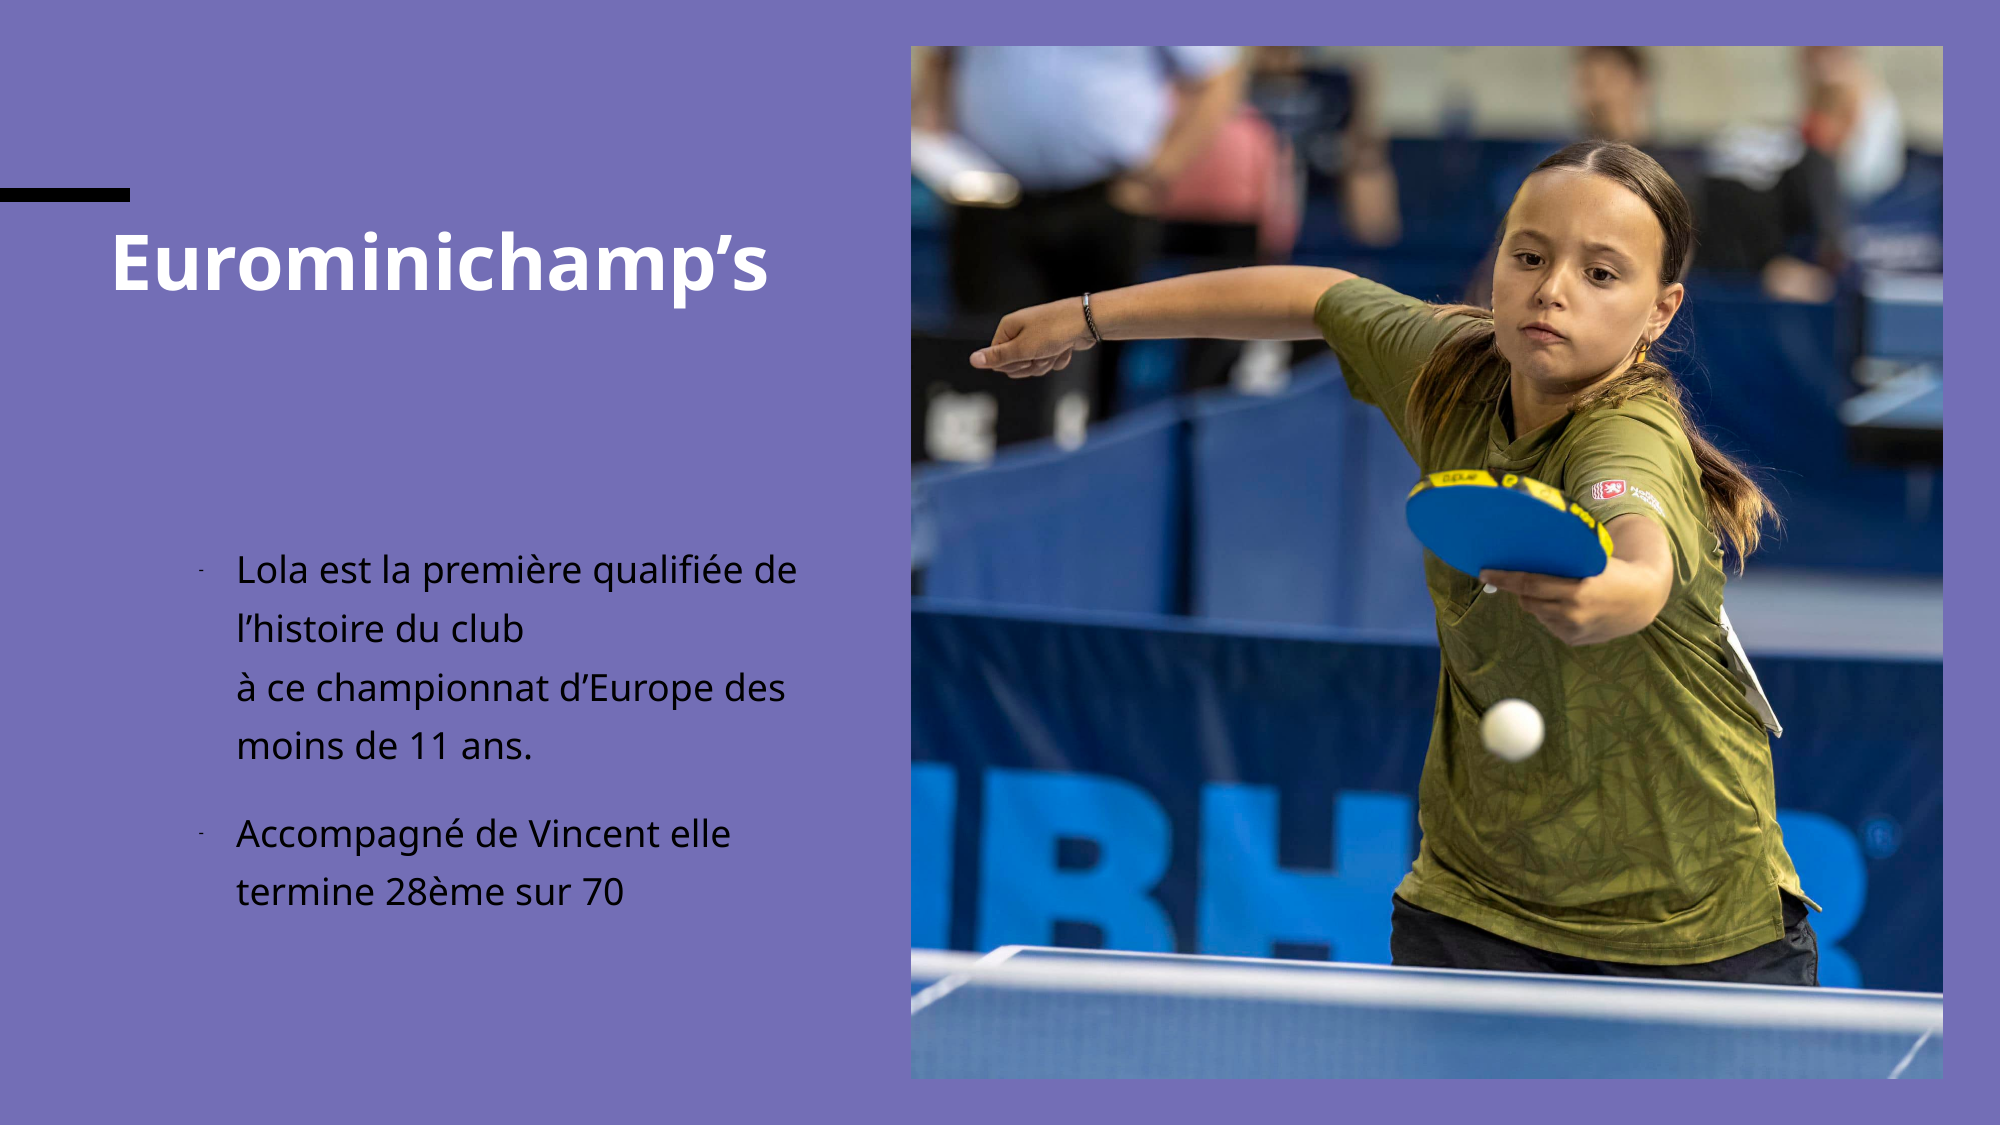

# Eurominichamp’s
Lola est la première qualifiée de l’histoire du club
à ce championnat d’Europe des moins de 11 ans.
Accompagné de Vincent elle termine 28ème sur 70